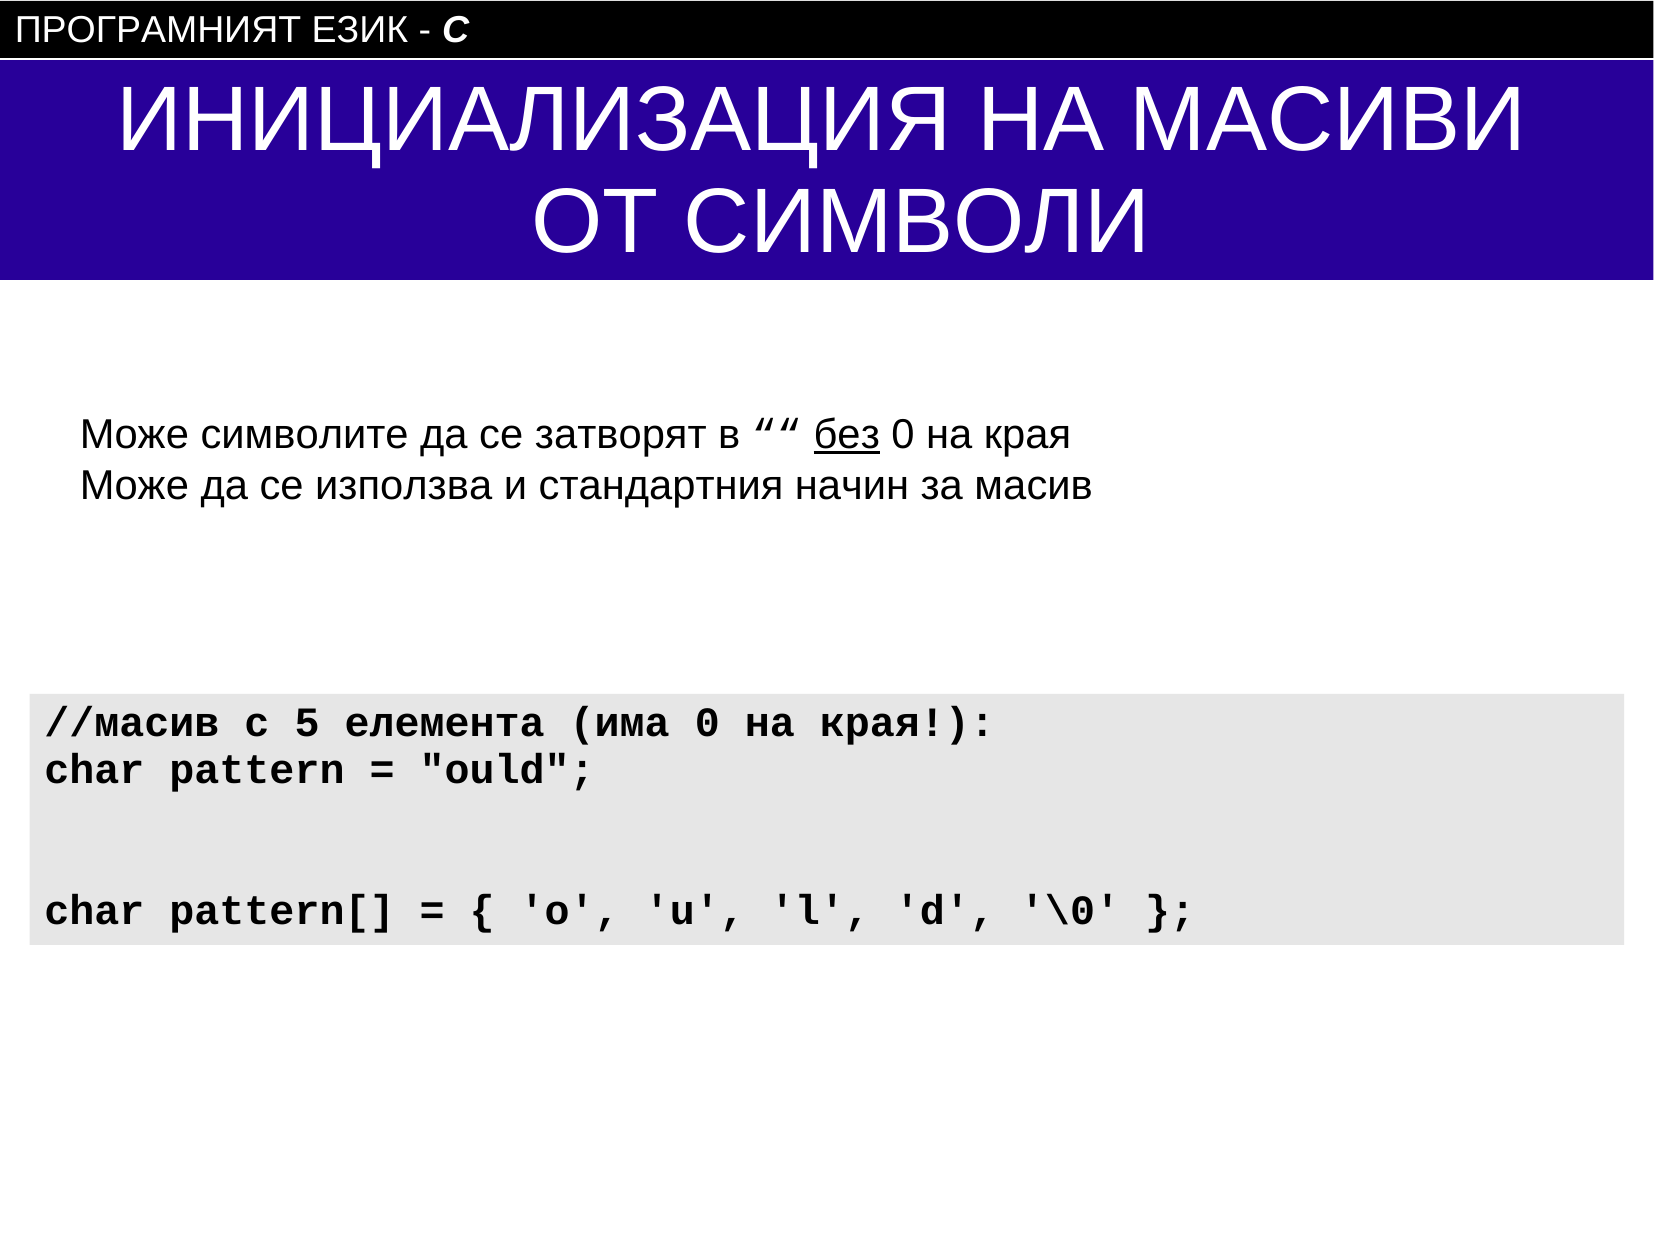

ПРОГРАМНИЯT ЕЗИК - С
 ИНИЦИАЛИЗАЦИЯ НА МАСИВИ
			 			ОТ СИМВОЛИ
Може символите да се затворят в ““ без 0 на края
Може да се използва и стандартния начин за масив
//масив с 5 елемента (има 0 на края!):
char pattern = "ould";
char pattern[] = { 'o', 'u', 'l', 'd', '\0' };